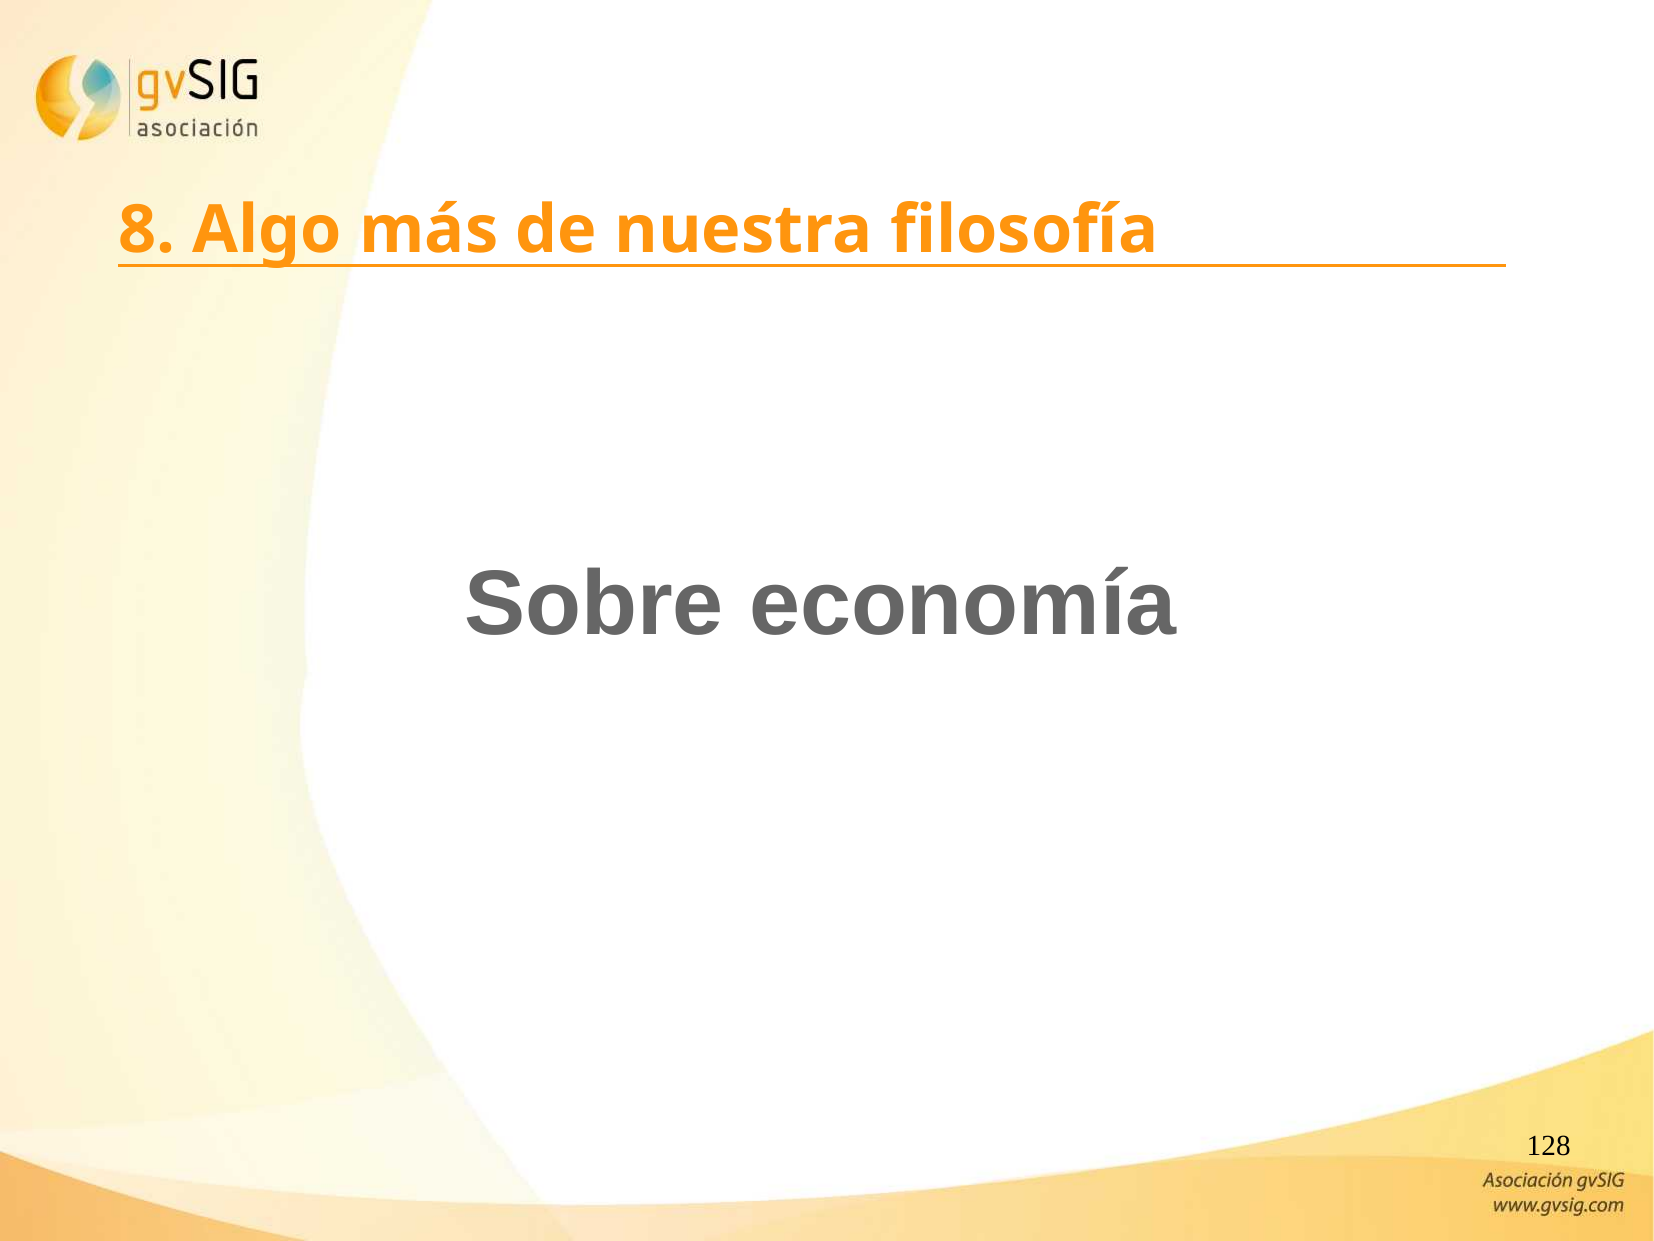

# 8. Algo más de nuestra filosofía
Sobre economía
128